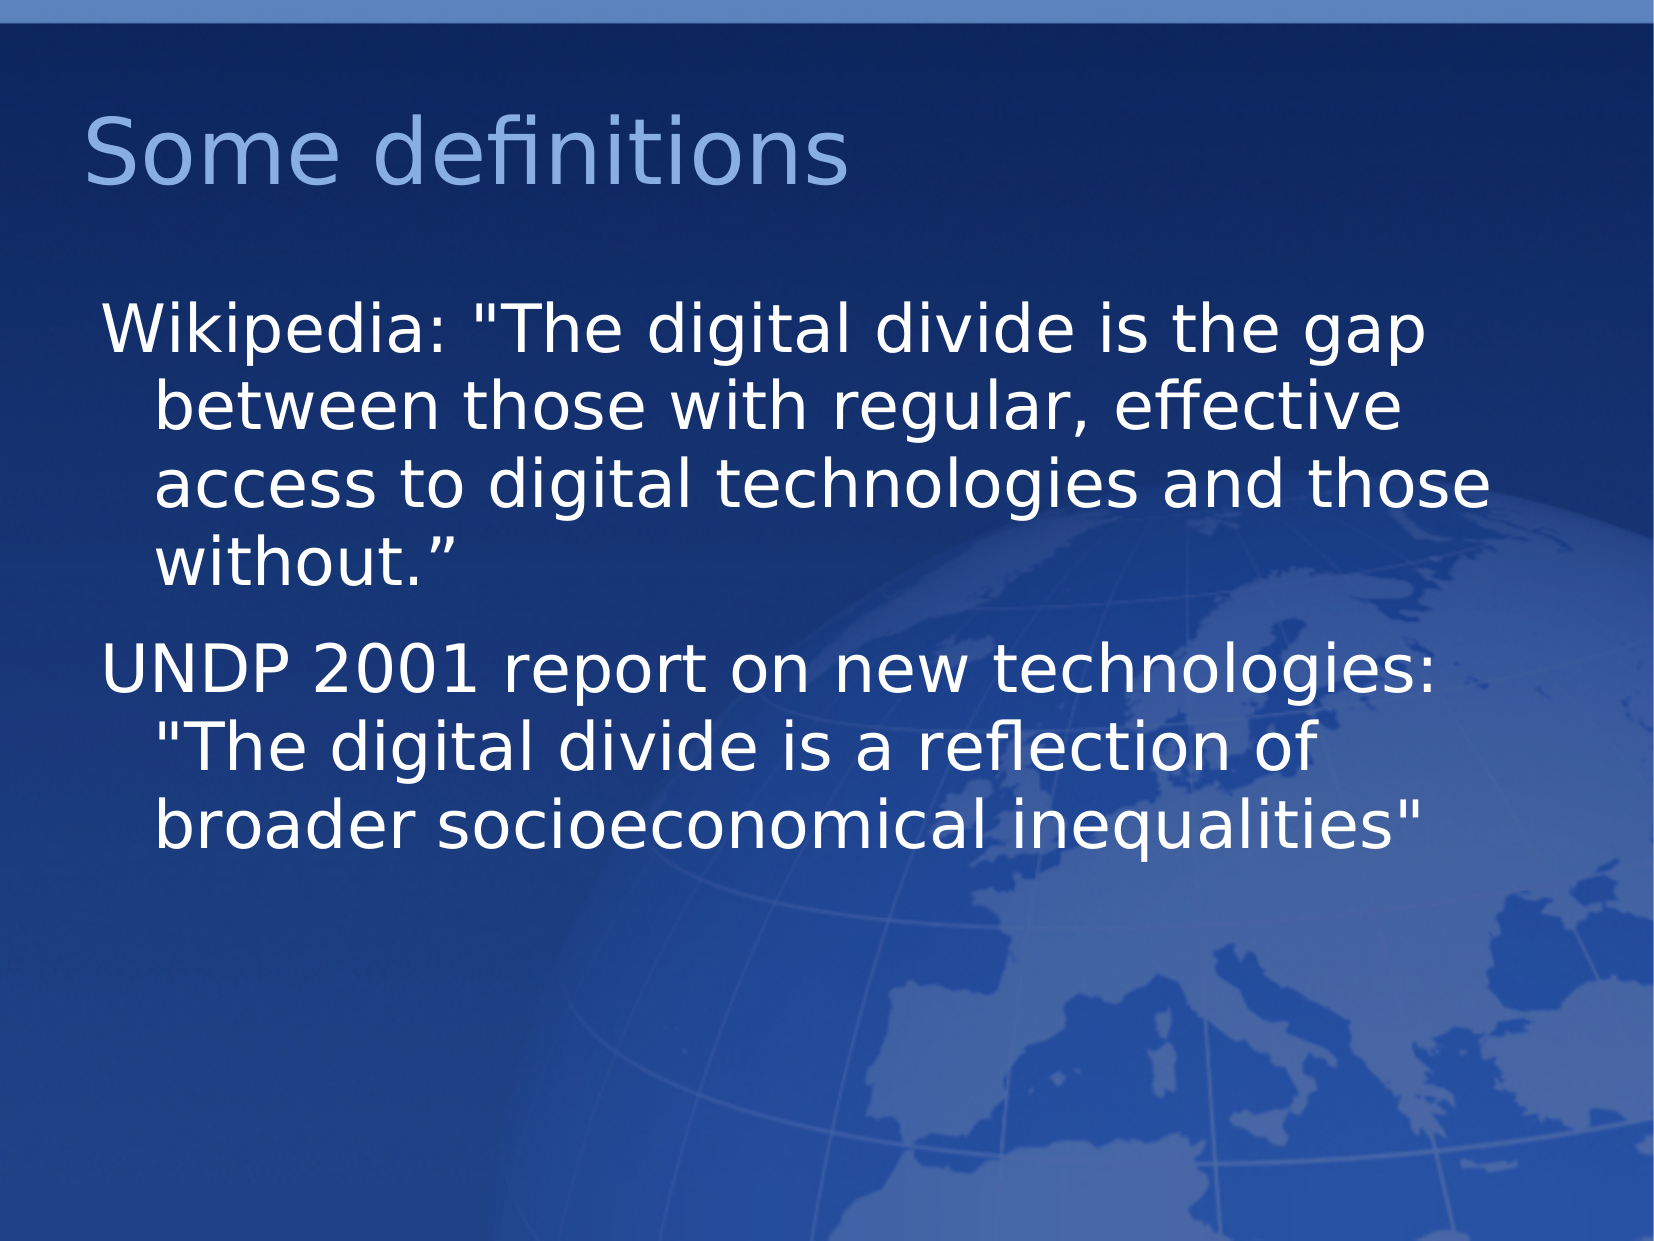

# Some definitions
Wikipedia: "The digital divide is the gap between those with regular, effective access to digital technologies and those without.”
UNDP 2001 report on new technologies: "The digital divide is a reflection of broader socioeconomical inequalities"